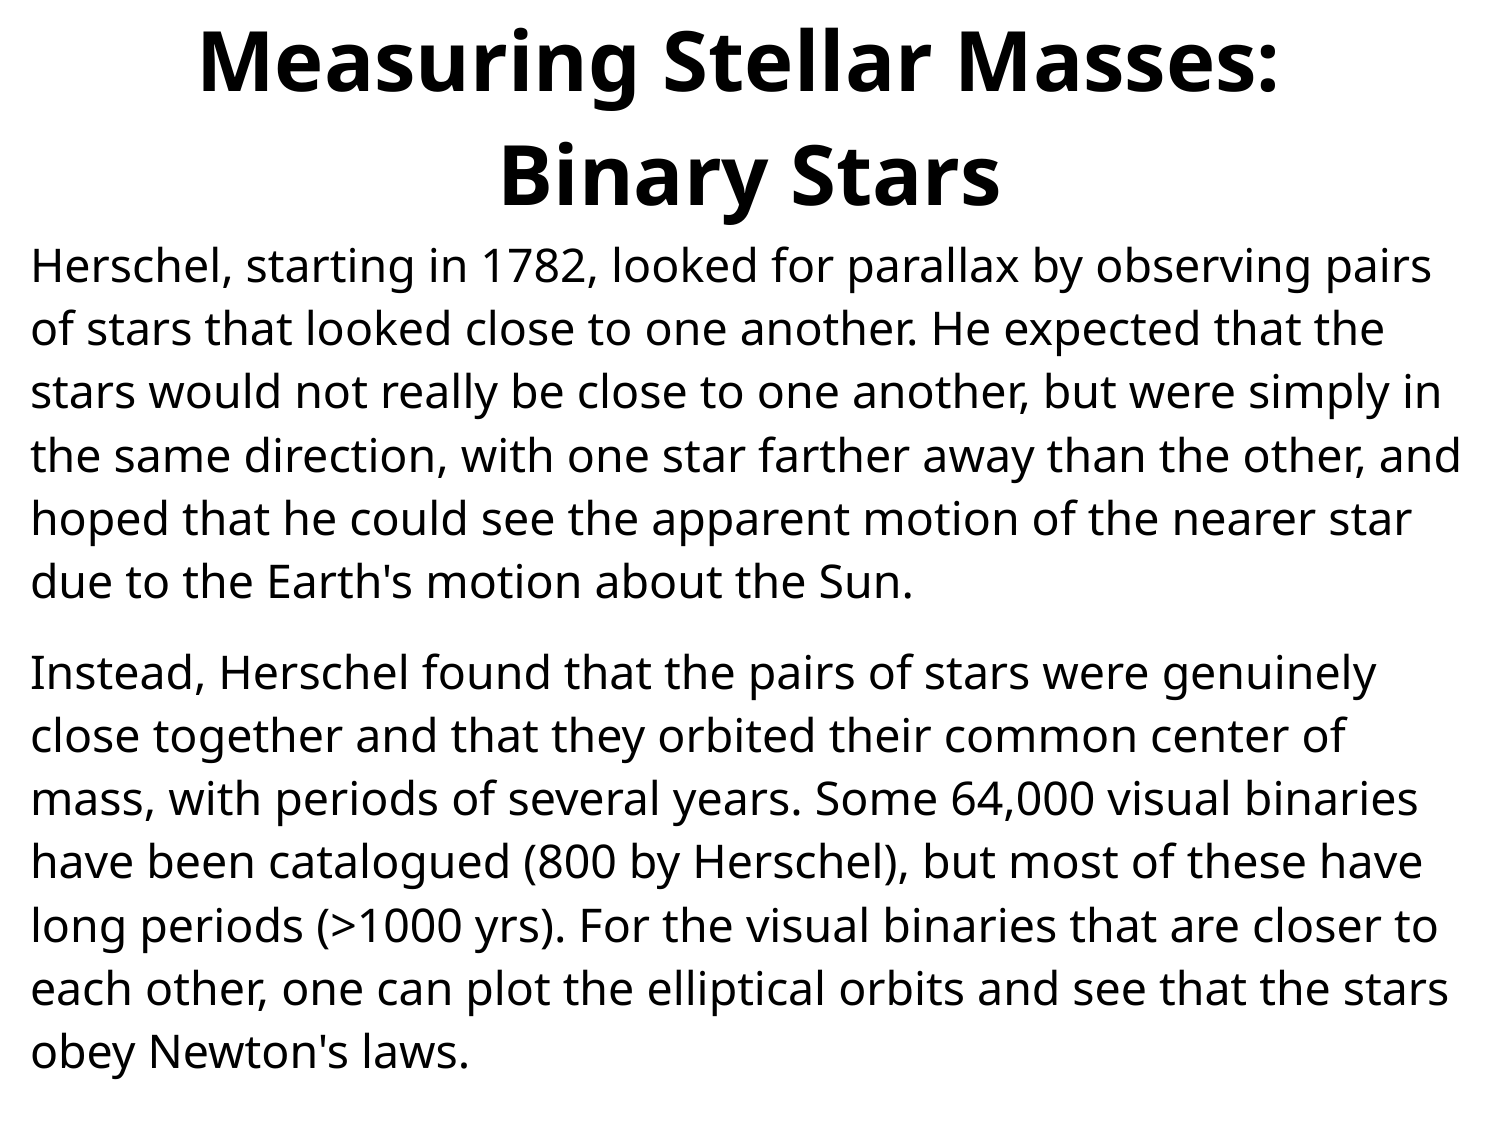

# Measuring Stellar Masses: Binary Stars
Herschel, starting in 1782, looked for parallax by observing pairs of stars that looked close to one another. He expected that the stars would not really be close to one another, but were simply in the same direction, with one star farther away than the other, and hoped that he could see the apparent motion of the nearer star due to the Earth's motion about the Sun.
Instead, Herschel found that the pairs of stars were genuinely close together and that they orbited their common center of mass, with periods of several years. Some 64,000 visual binaries have been catalogued (800 by Herschel), but most of these have long periods (>1000 yrs). For the visual binaries that are closer to each other, one can plot the elliptical orbits and see that the stars obey Newton's laws.